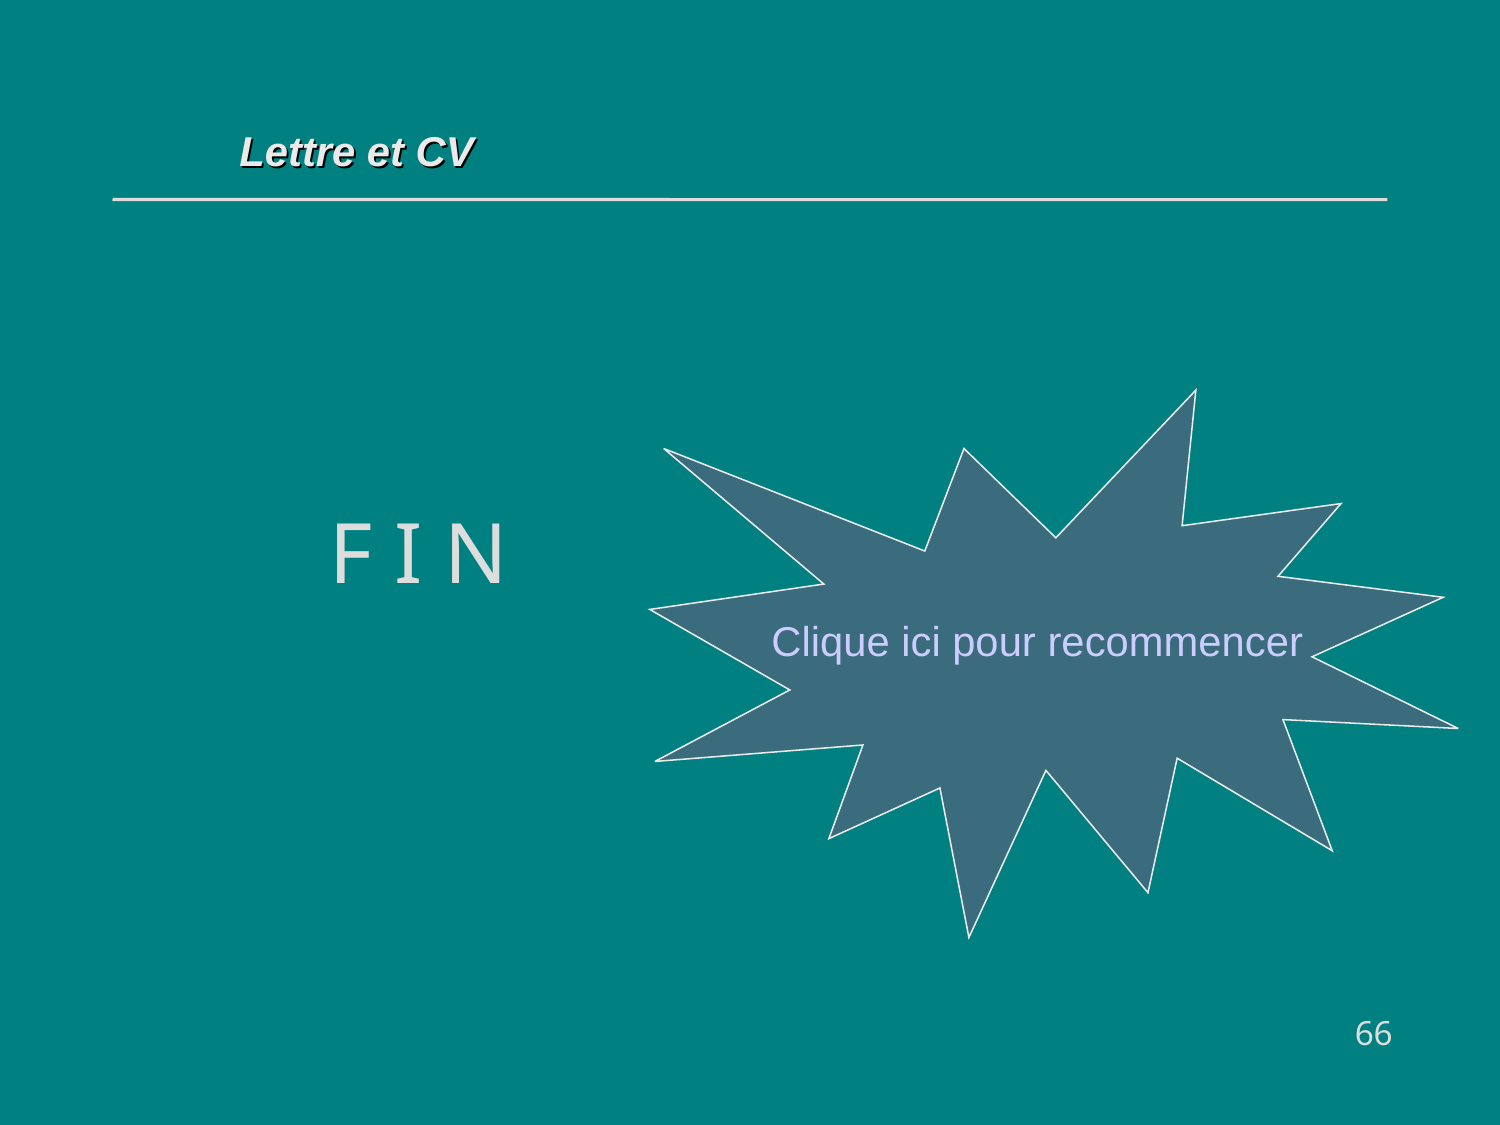

Lettre et CV
Clique ici pour recommencer
F I N
66